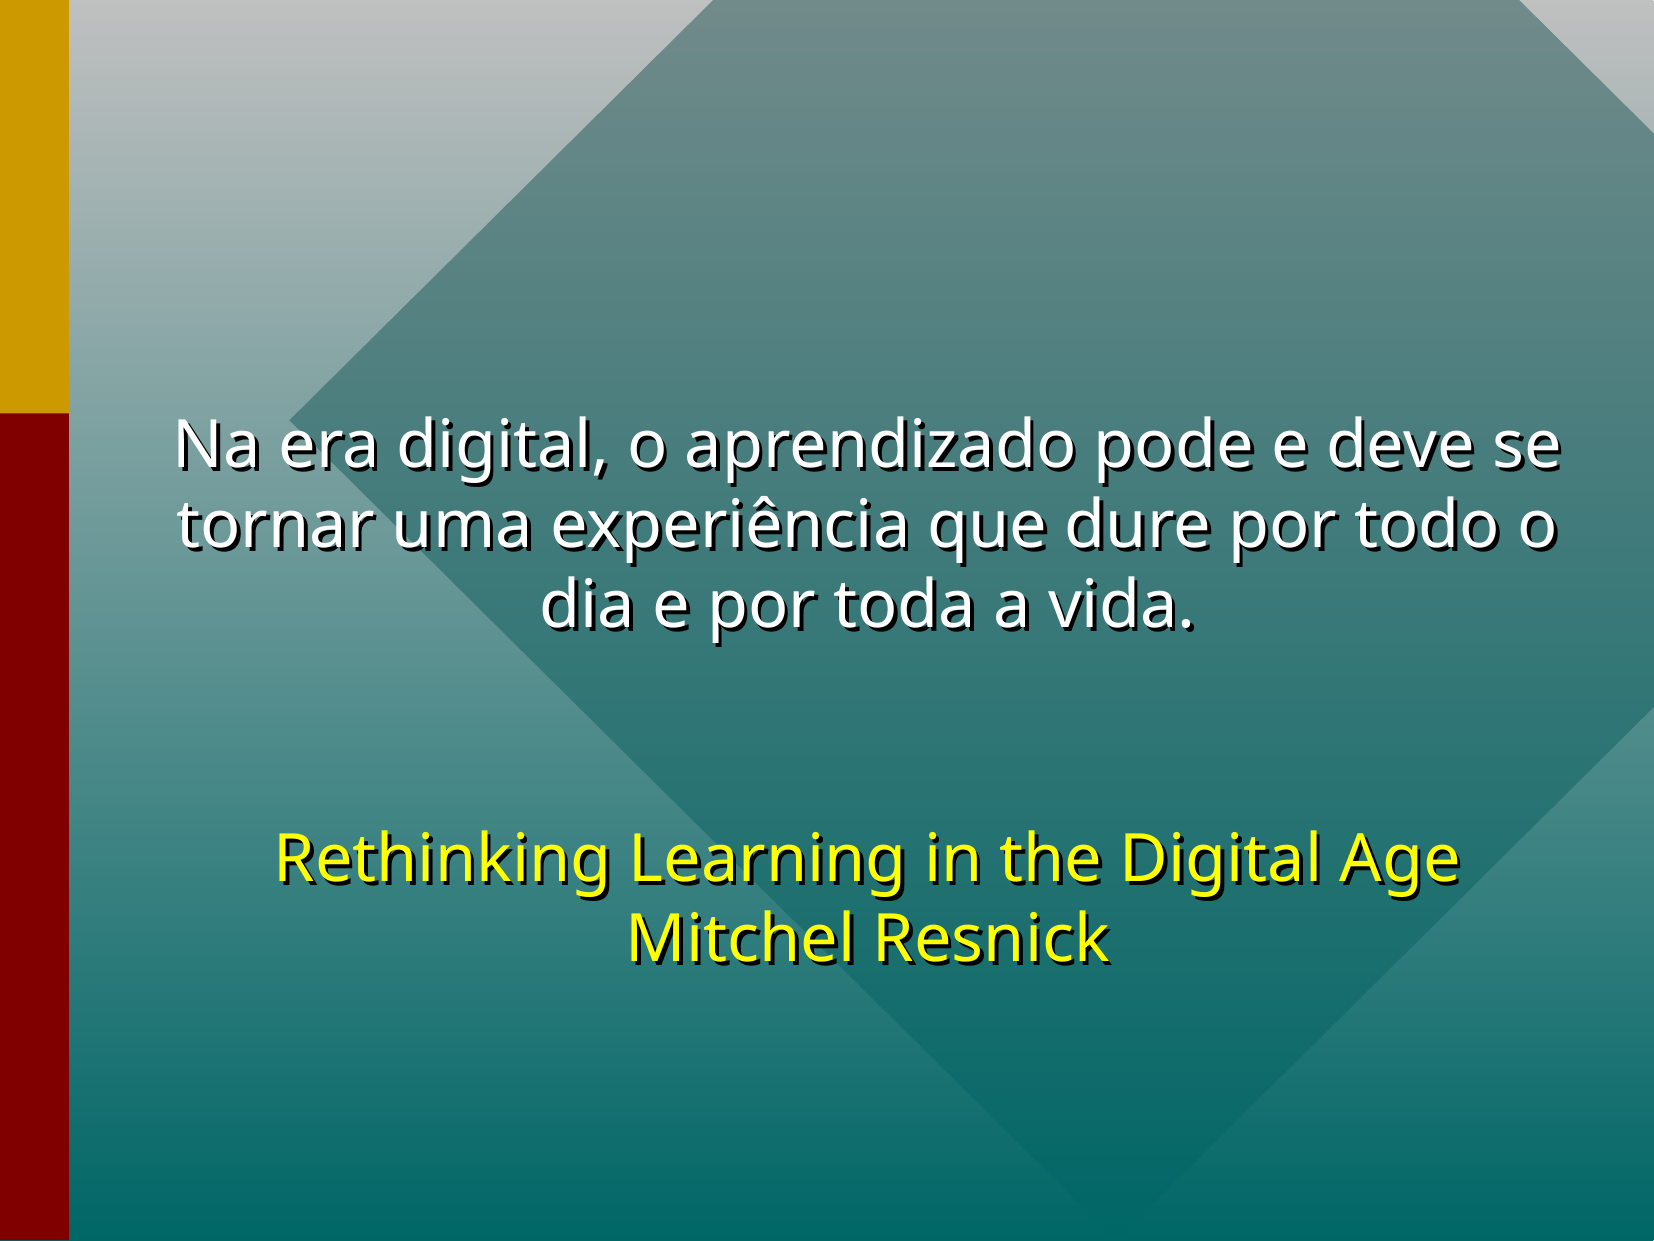

# Na era digital, o aprendizado pode e deve se tornar uma experiência que dure por todo o dia e por toda a vida.
Rethinking Learning in the Digital Age
Mitchel Resnick